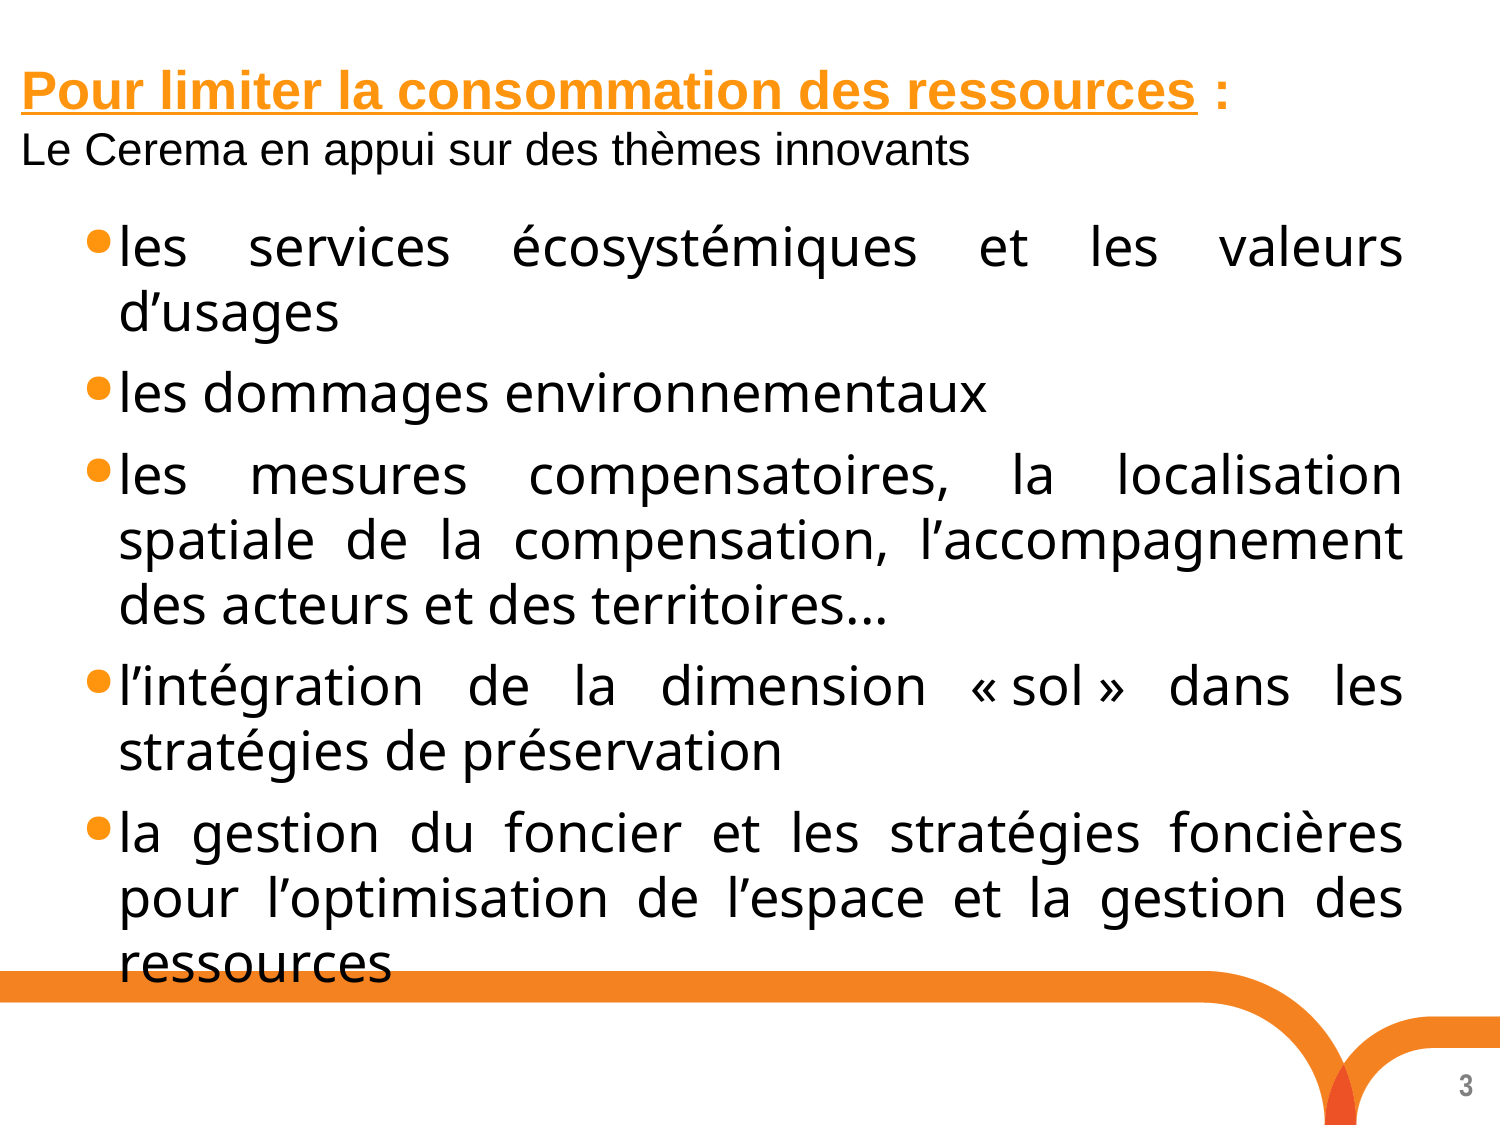

#
Pour limiter la consommation des ressources :
Le Cerema en appui sur des thèmes innovants
les services écosystémiques et les valeurs d’usages
les dommages environnementaux
les mesures compensatoires, la localisation spatiale de la compensation, l’accompagnement des acteurs et des territoires...
l’intégration de la dimension « sol » dans les stratégies de préservation
la gestion du foncier et les stratégies foncières pour l’optimisation de l’espace et la gestion des ressources